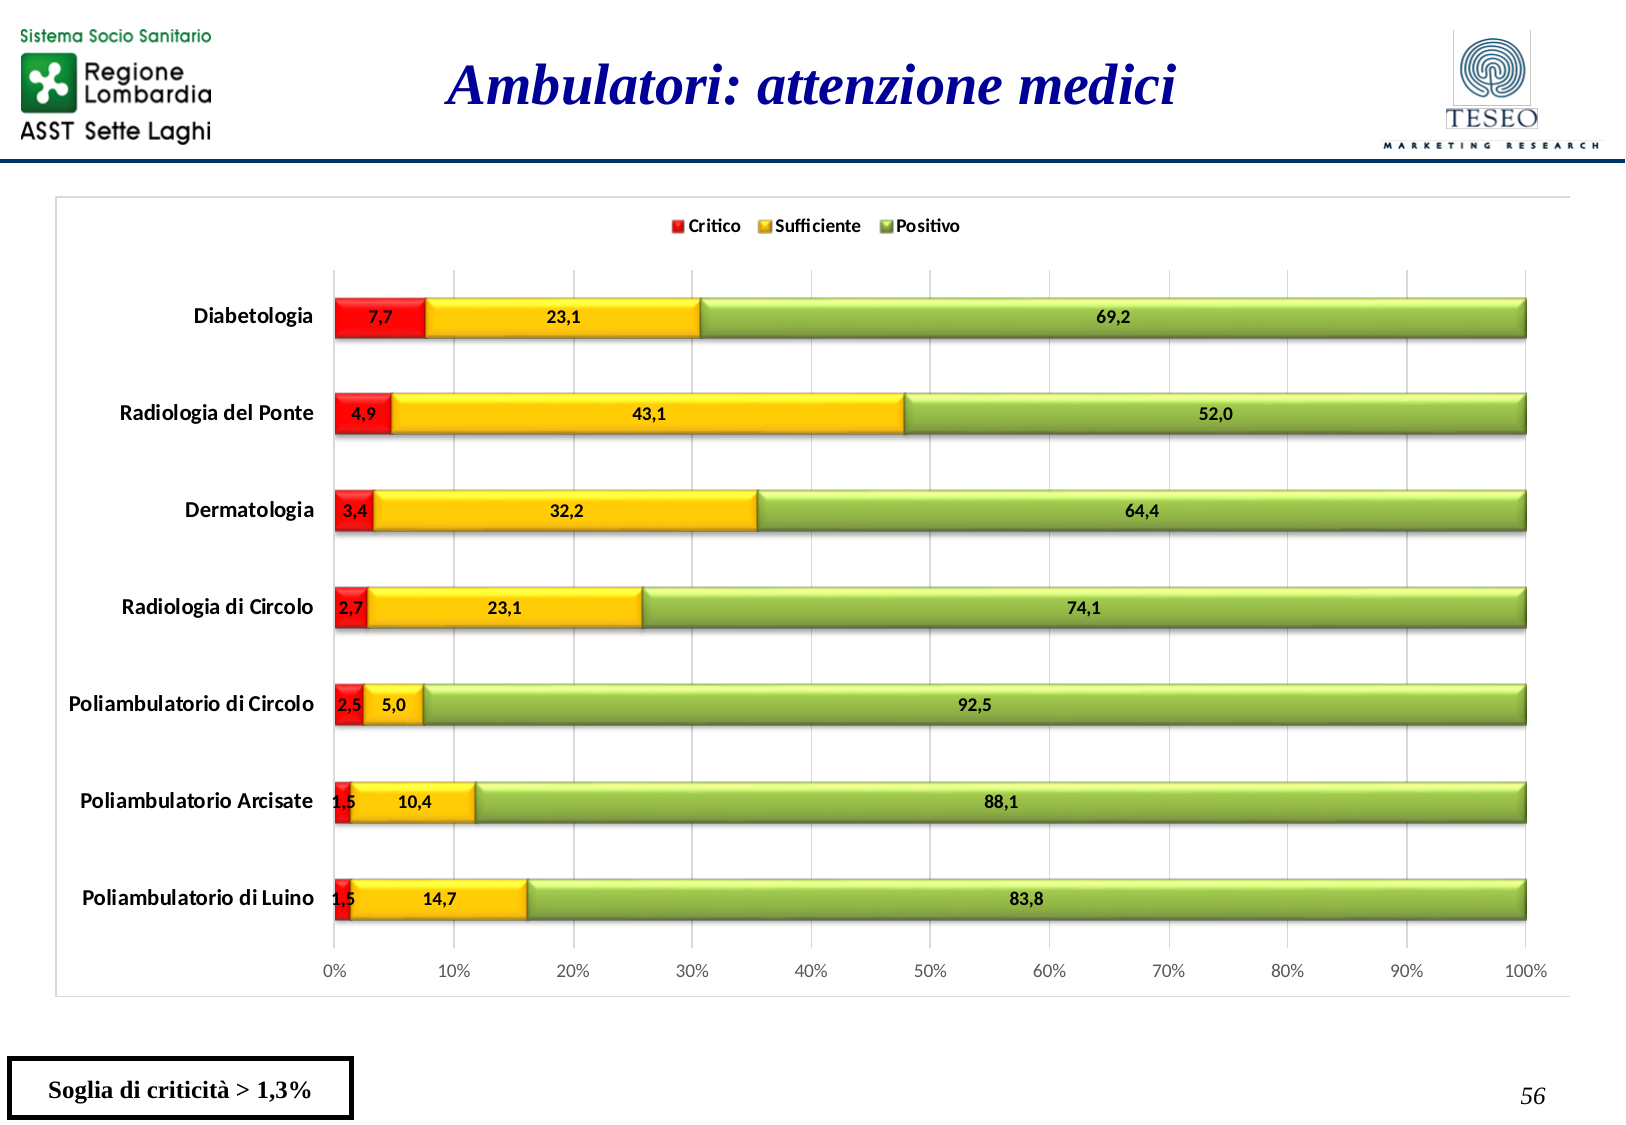

Ambulatori: attenzione medici
Soglia di criticità > 1,3%